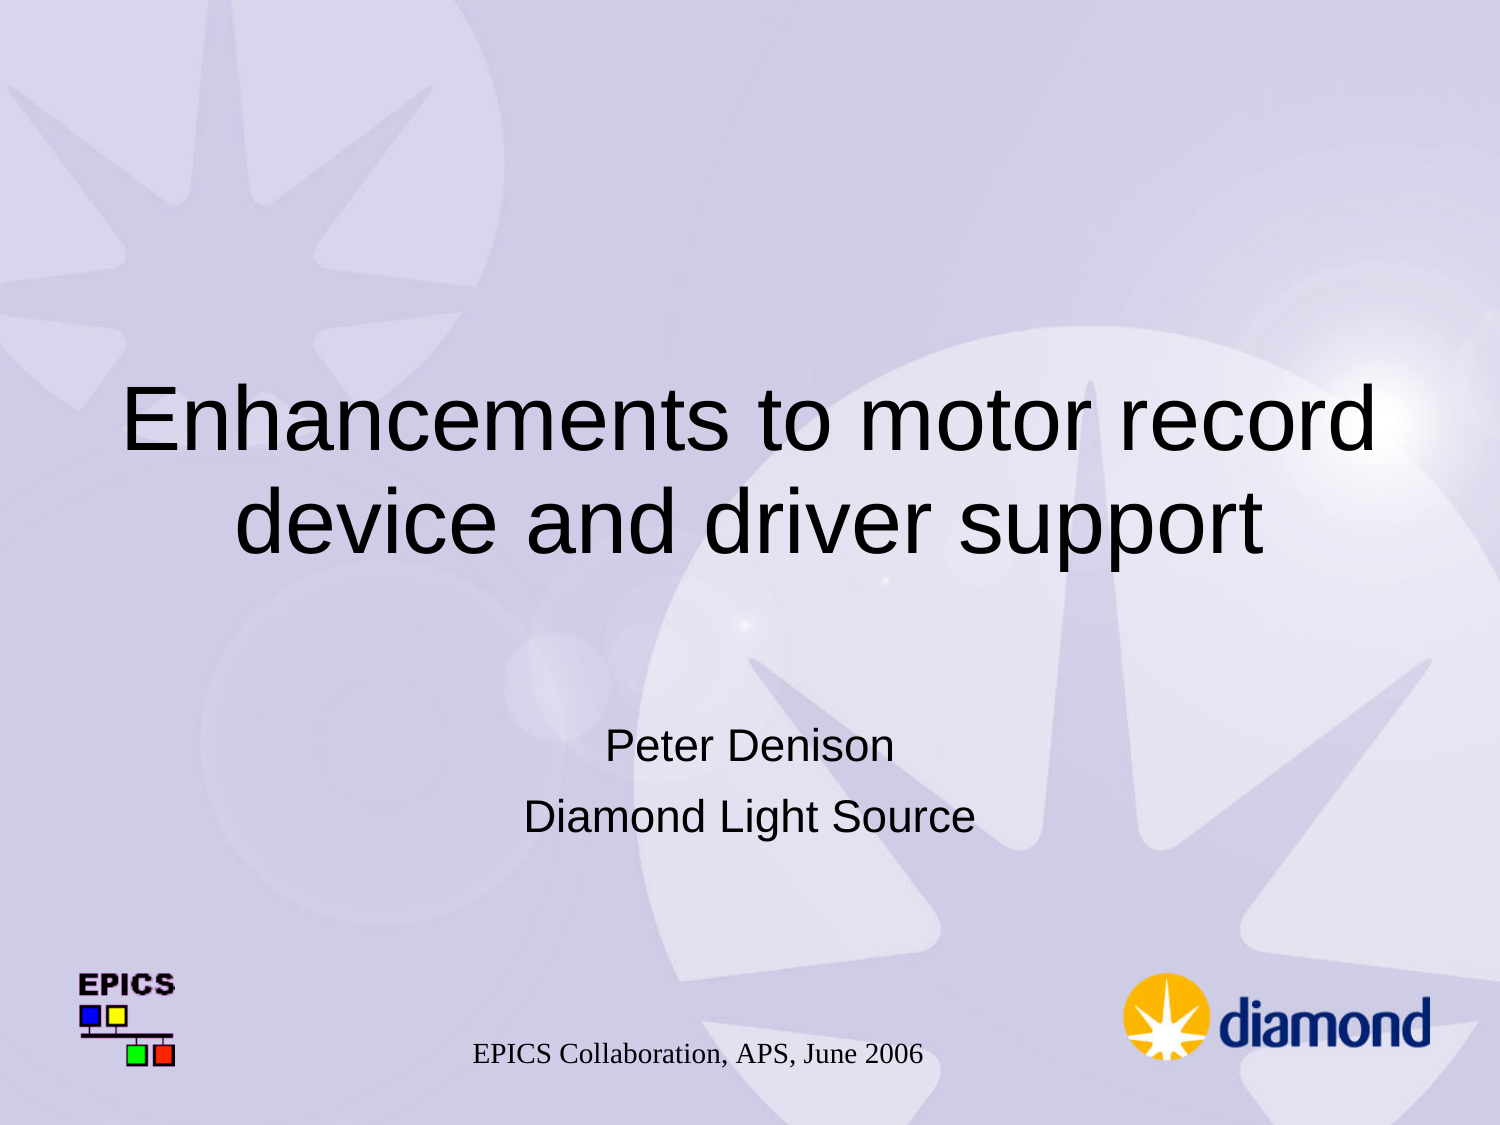

# Enhancements to motor record device and driver support
Peter Denison
Diamond Light Source